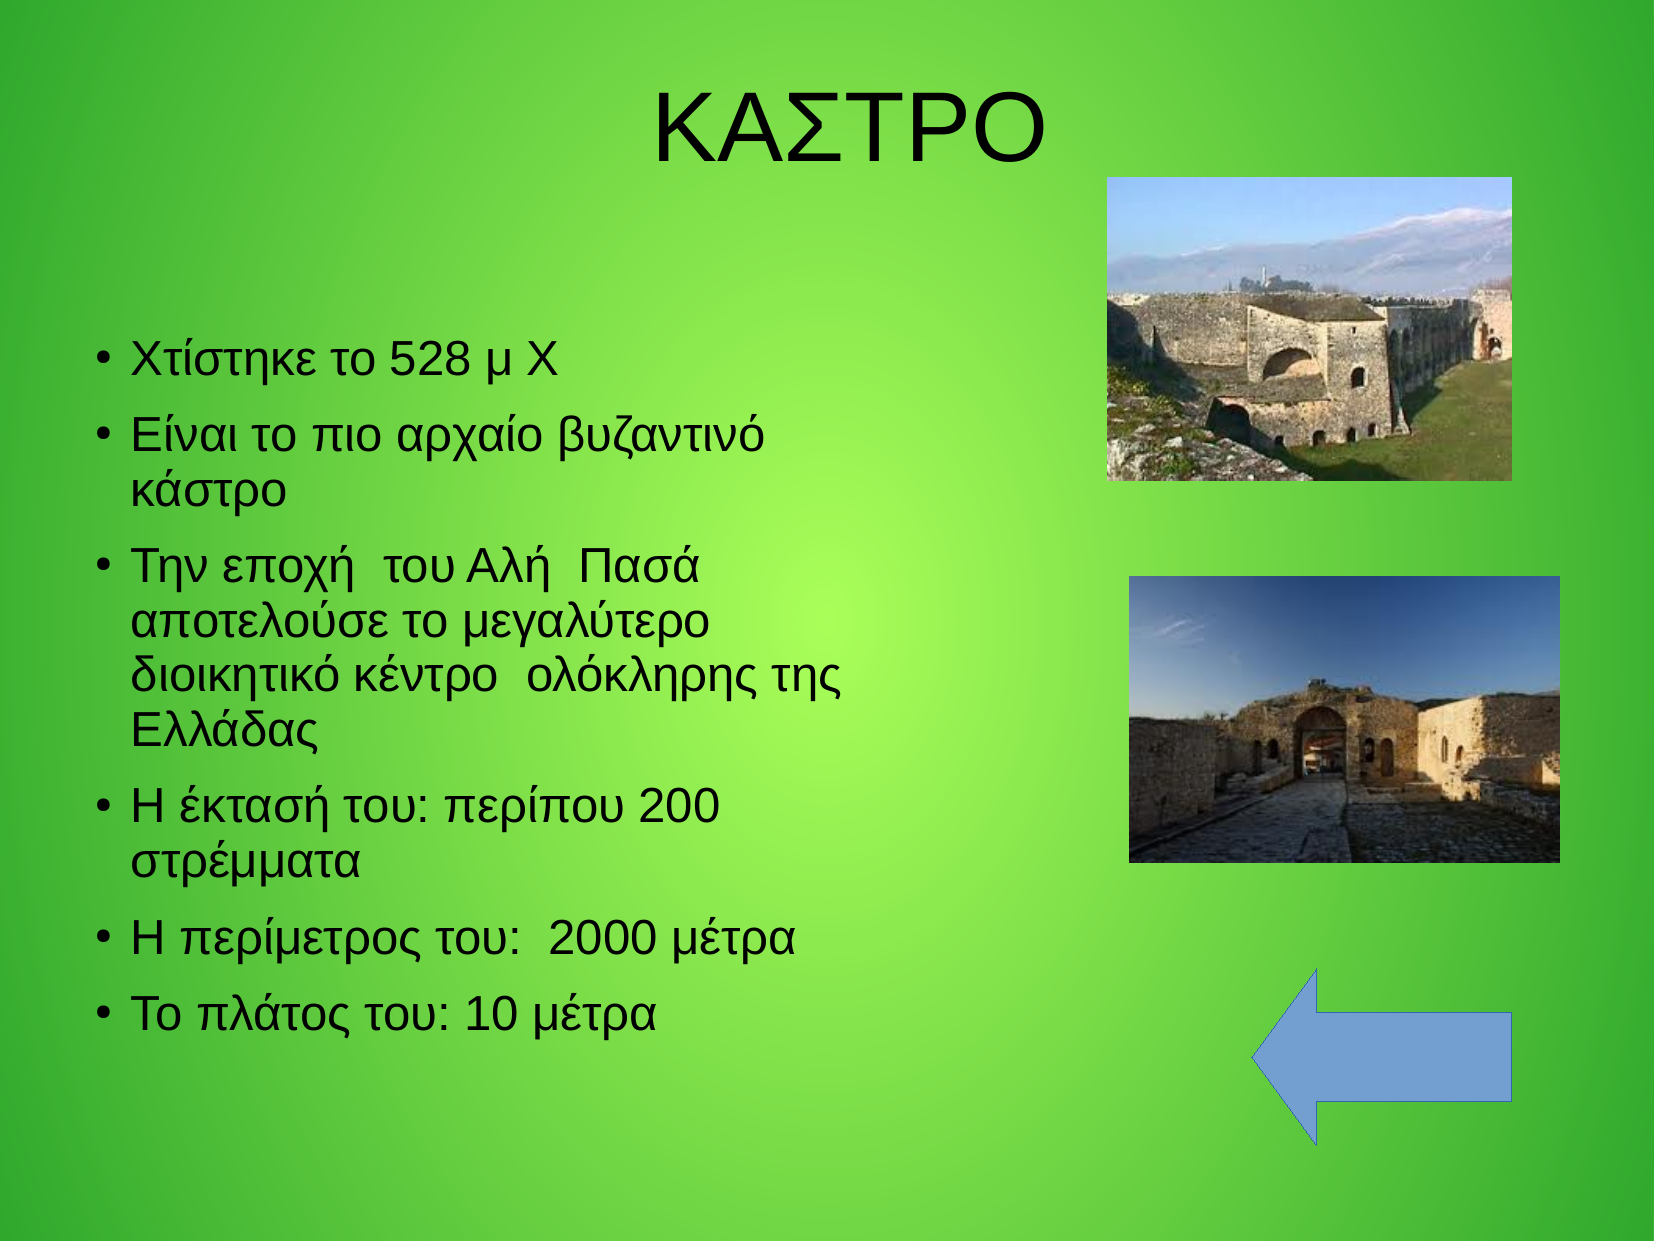

# ΚΑΣΤΡΟ
Χτίστηκε το 528 μ Χ
Είναι το πιο αρχαίο βυζαντινό κάστρο
Την εποχή του Αλή Πασά αποτελούσε το μεγαλύτερο διοικητικό κέντρο ολόκληρης της Ελλάδας
Η έκτασή του: περίπου 200 στρέμματα
Η περίμετρος του: 2000 μέτρα
Το πλάτος του: 10 μέτρα